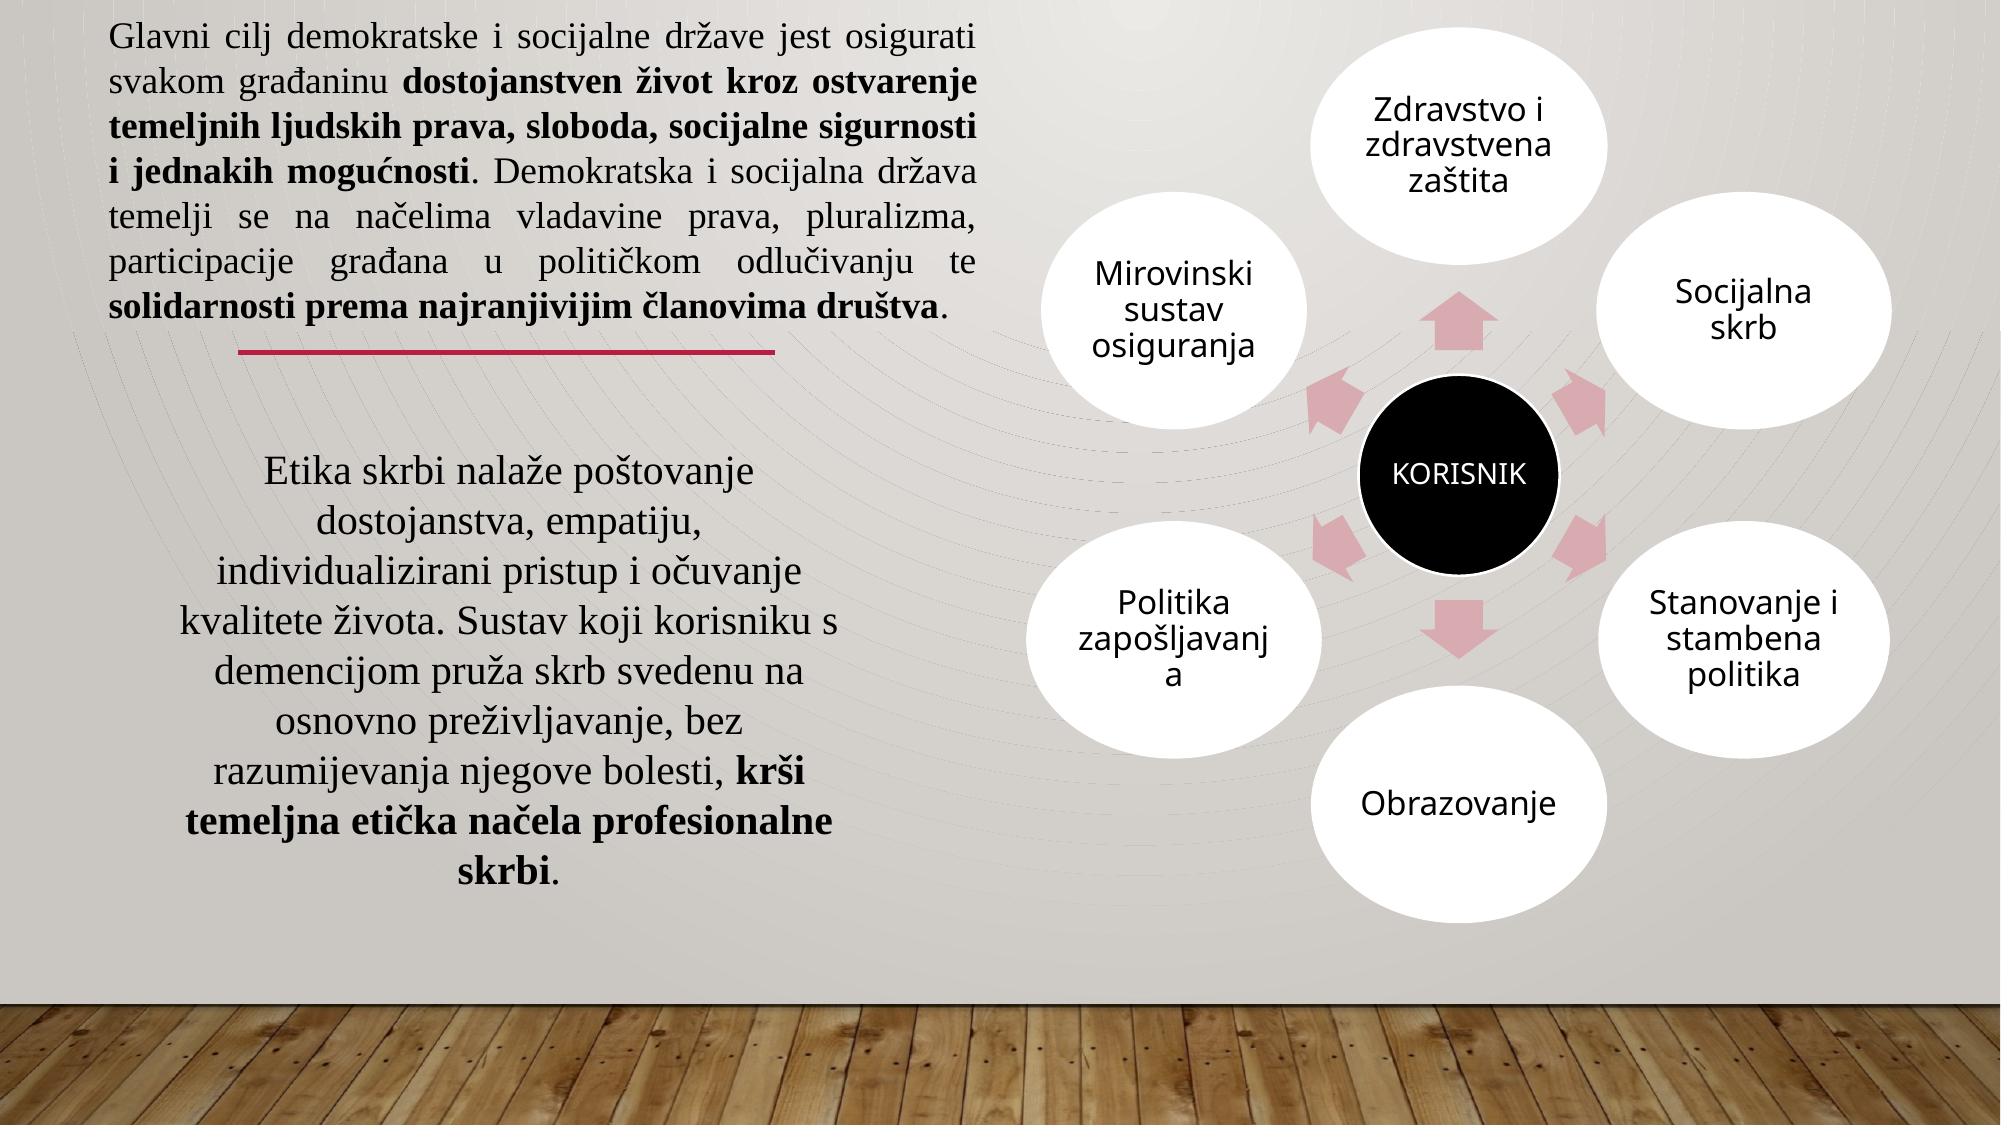

Glavni cilj demokratske i socijalne države jest osigurati svakom građaninu dostojanstven život kroz ostvarenje temeljnih ljudskih prava, sloboda, socijalne sigurnosti i jednakih mogućnosti. Demokratska i socijalna država temelji se na načelima vladavine prava, pluralizma, participacije građana u političkom odlučivanju te solidarnosti prema najranjivijim članovima društva.
Zdravstvo i zdravstvena zaštita
Mirovinski sustav osiguranja
Socijalna skrb
KORISNIK
Politika zapošljavanja
Stanovanje i stambena politika
Obrazovanje
Etika skrbi nalaže poštovanje dostojanstva, empatiju, individualizirani pristup i očuvanje kvalitete života. Sustav koji korisniku s demencijom pruža skrb svedenu na osnovno preživljavanje, bez razumijevanja njegove bolesti, krši temeljna etička načela profesionalne skrbi.